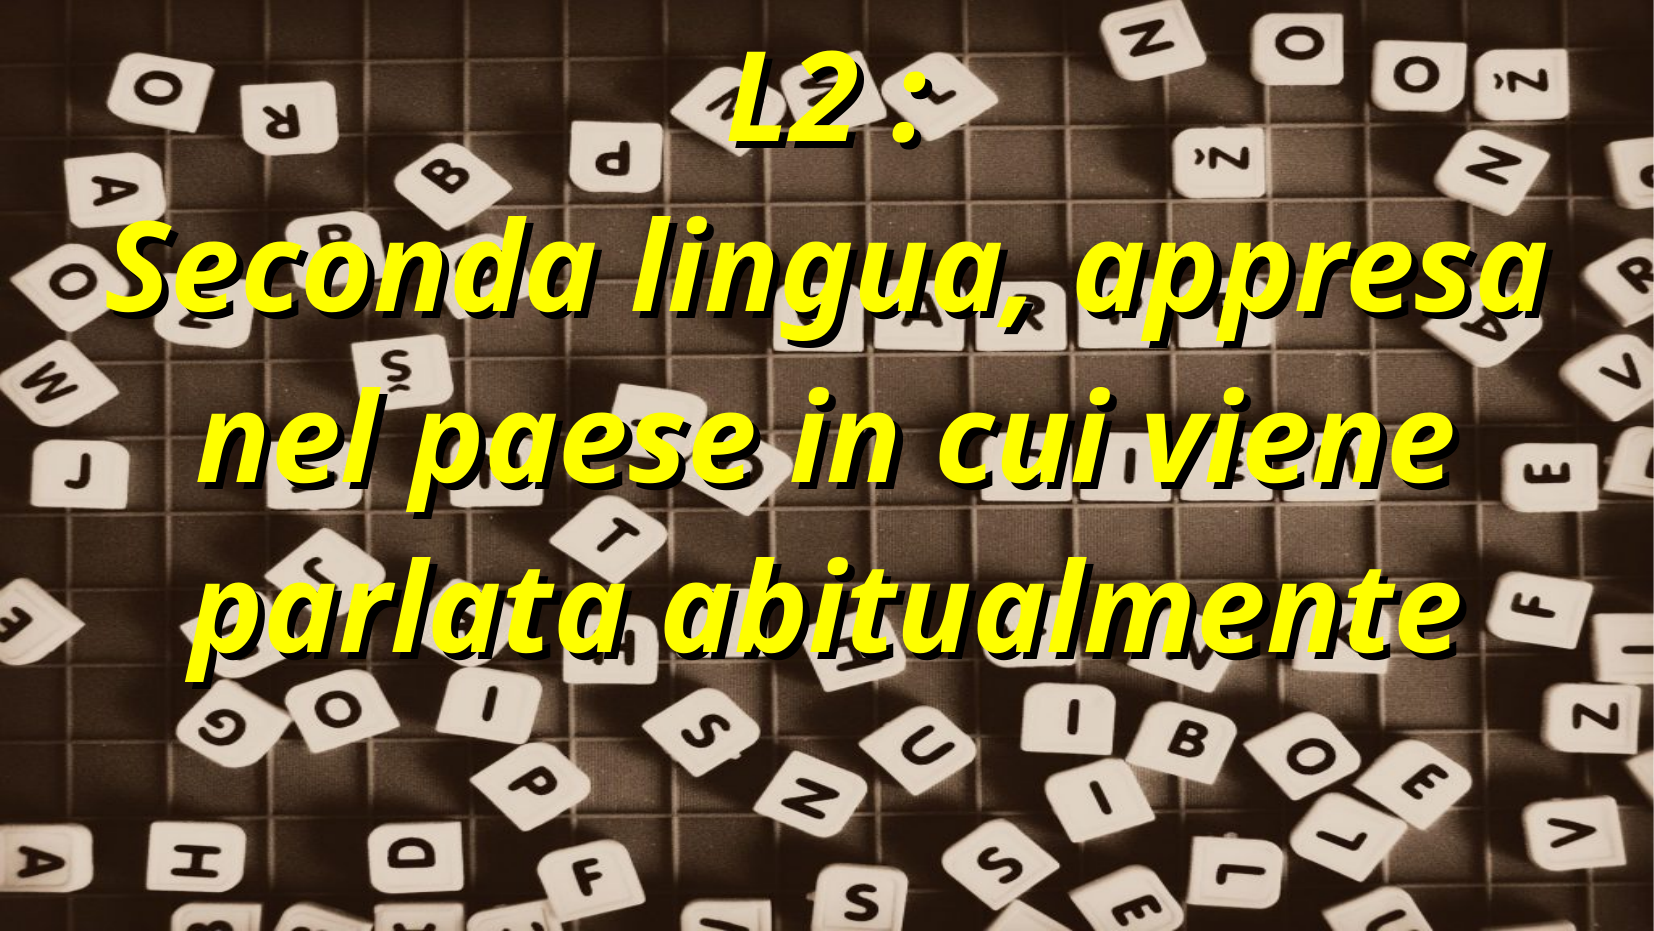

L2 :
Seconda lingua, appresa nel paese in cui viene parlata abitualmente